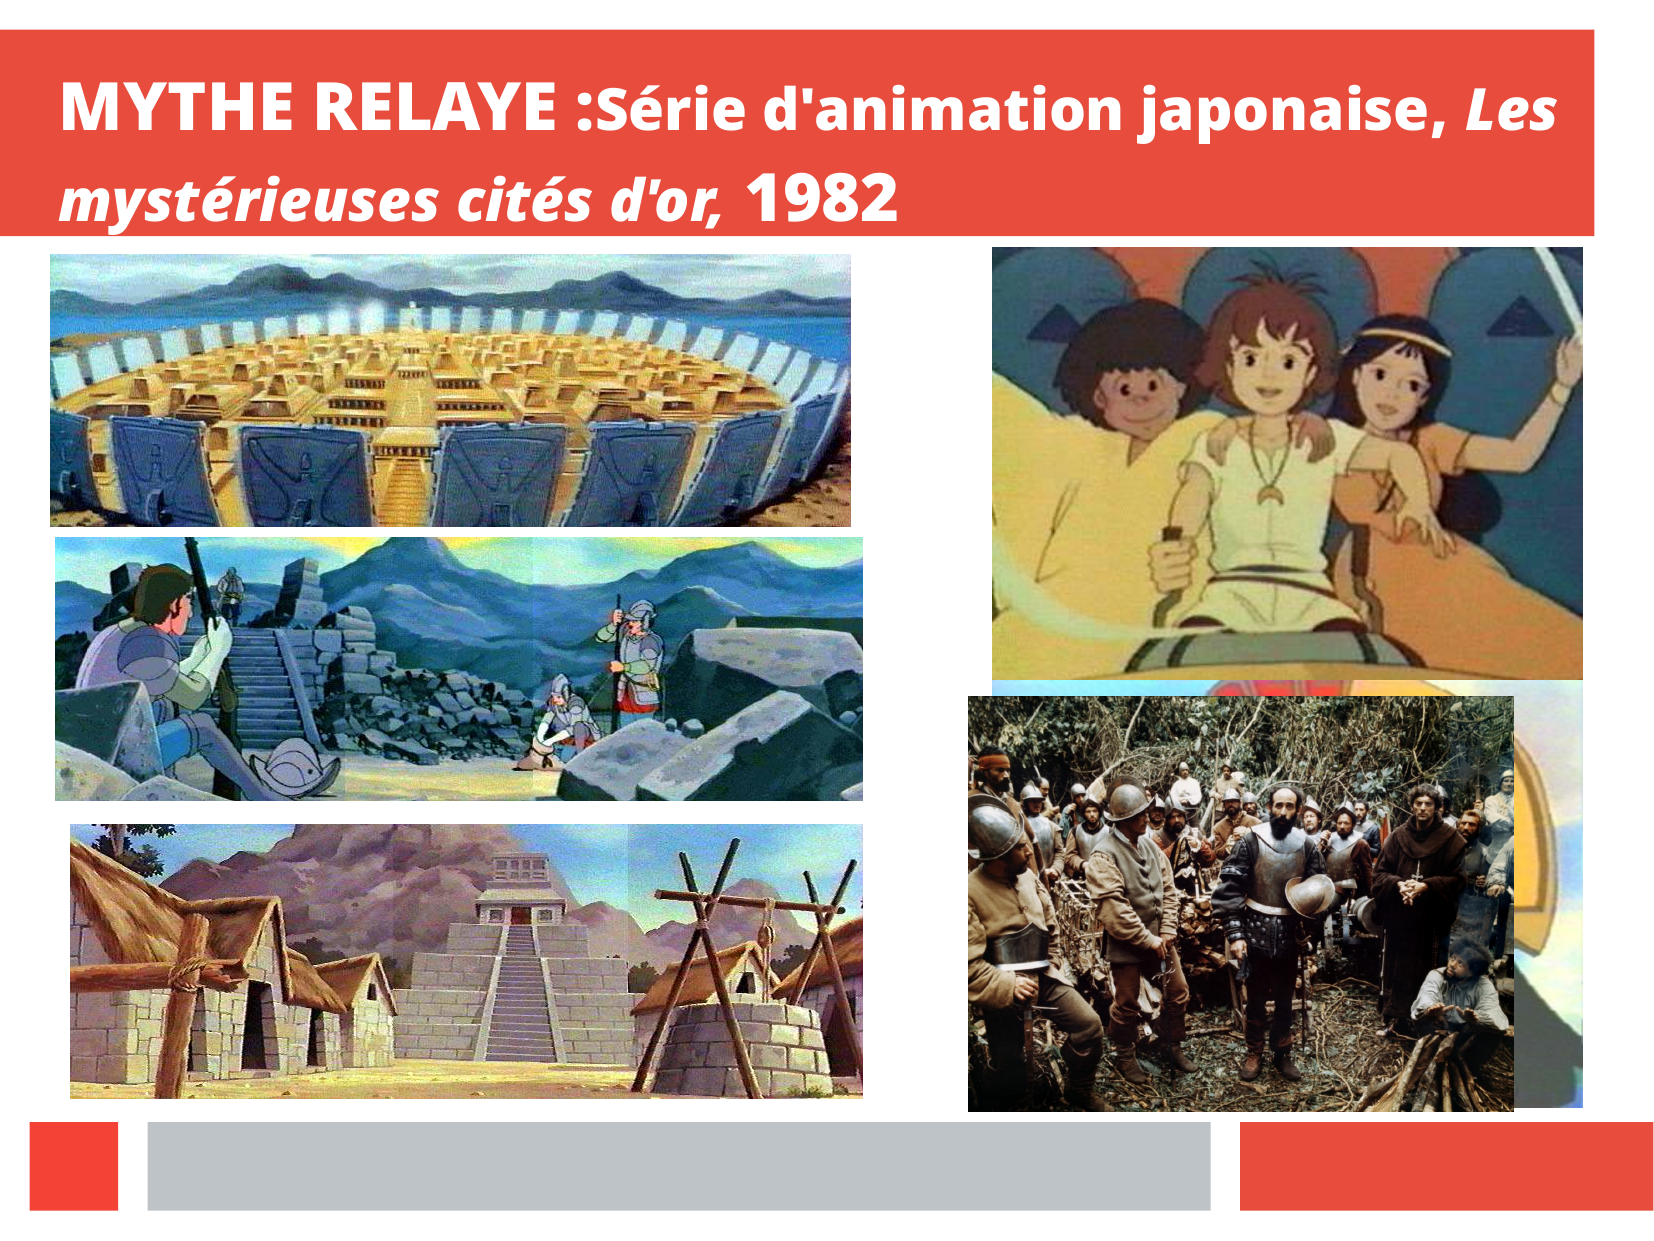

# MYTHE RELAYE :Série d'animation japonaise, Les mystérieuses cités d'or, 1982